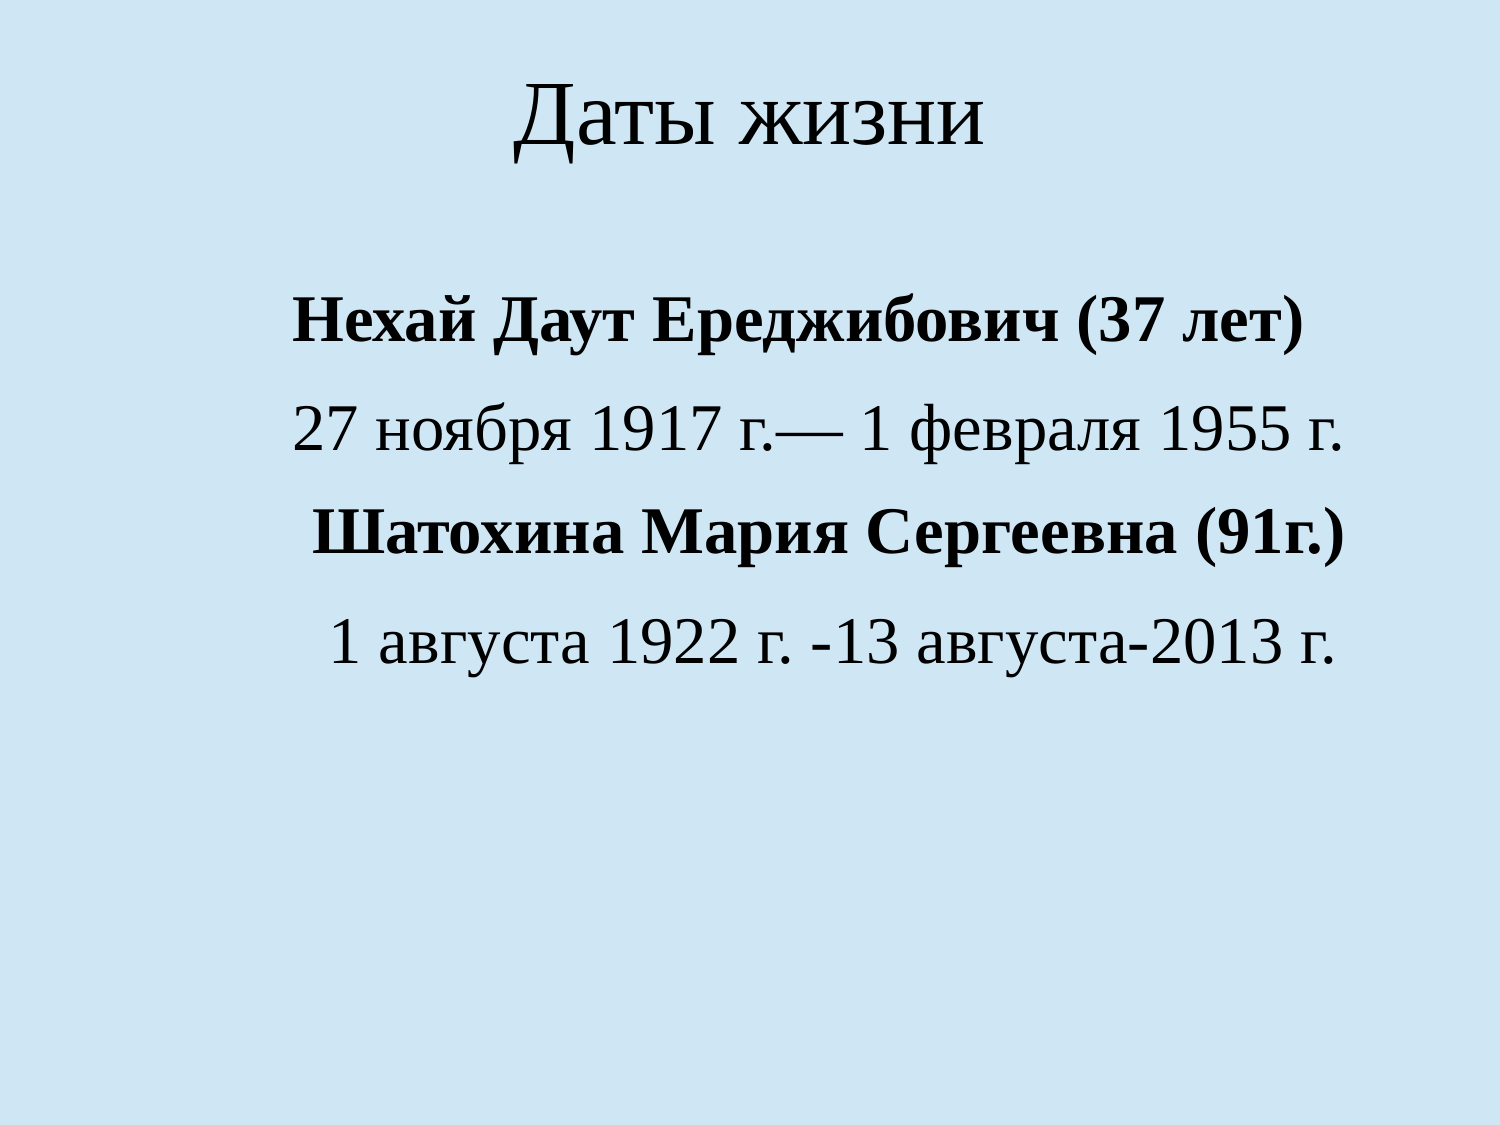

# Даты жизни
Нехай Даут Ереджибович (37 лет)
27 ноября 1917 г.— 1 февраля 1955 г.
 Шатохина Мария Сергеевна (91г.)
 1 августа 1922 г. -13 августа-2013 г.